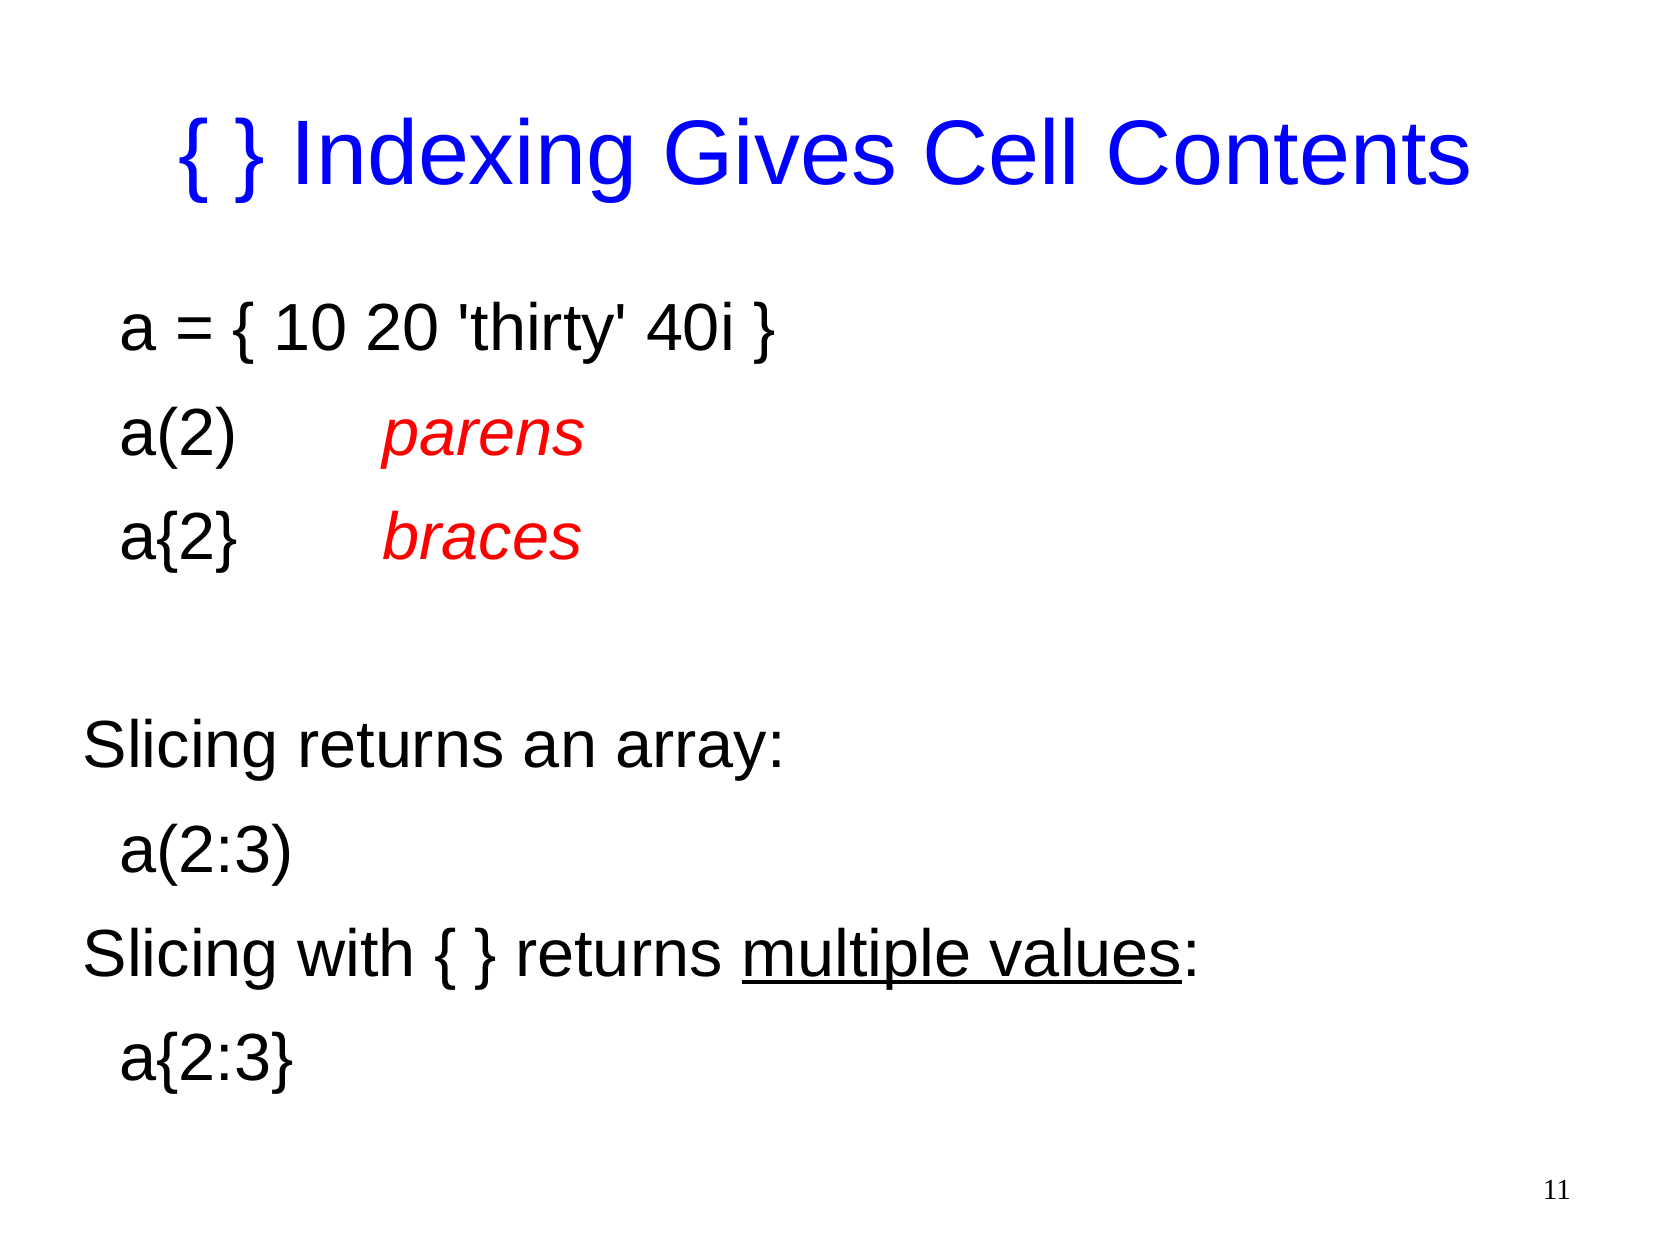

# { } Indexing Gives Cell Contents
 a = { 10 20 'thirty' 40i }
 a(2)		parens
 a{2}		braces
Slicing returns an array:
 a(2:3)
Slicing with { } returns multiple values:
 a{2:3}
11